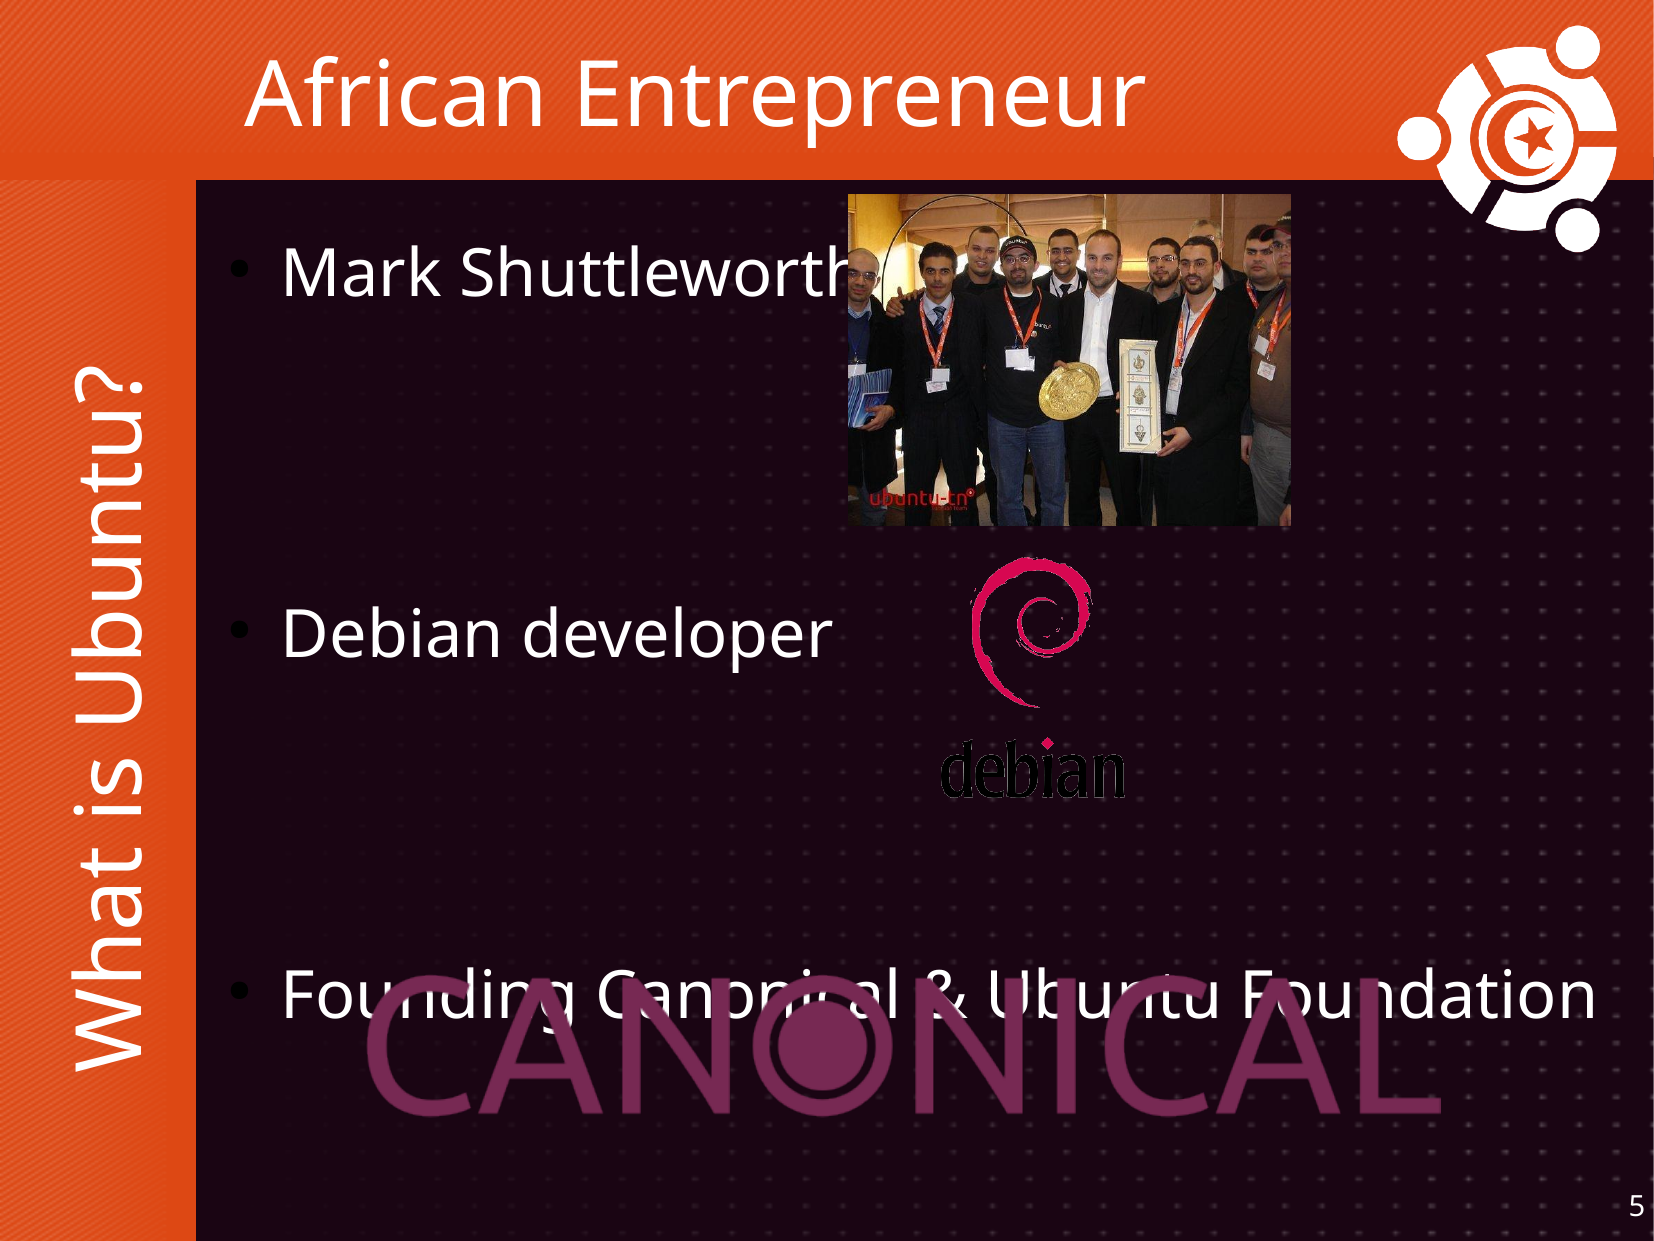

# African Entrepreneur
Mark Shuttleworth
Debian developer
Founding Canonical & Ubuntu Foundation
What is Ubuntu?
5